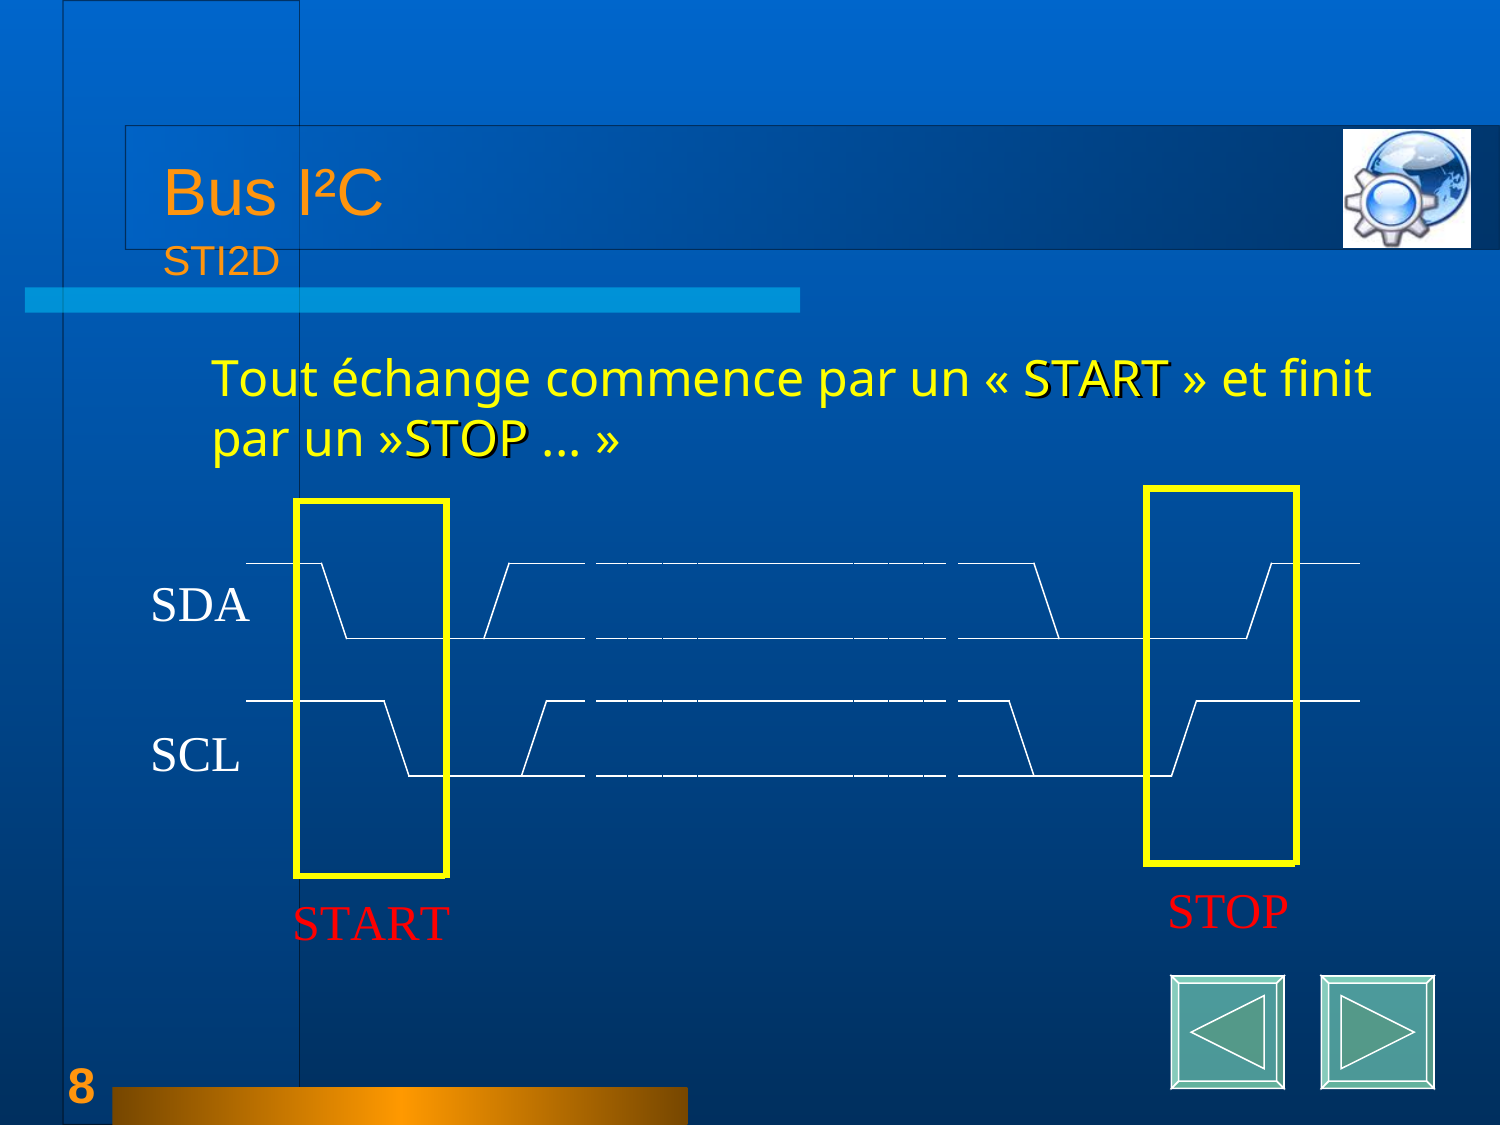

Tout échange commence par un « START » et finit par un »STOP ... »
SDA
SCL
STOP
START